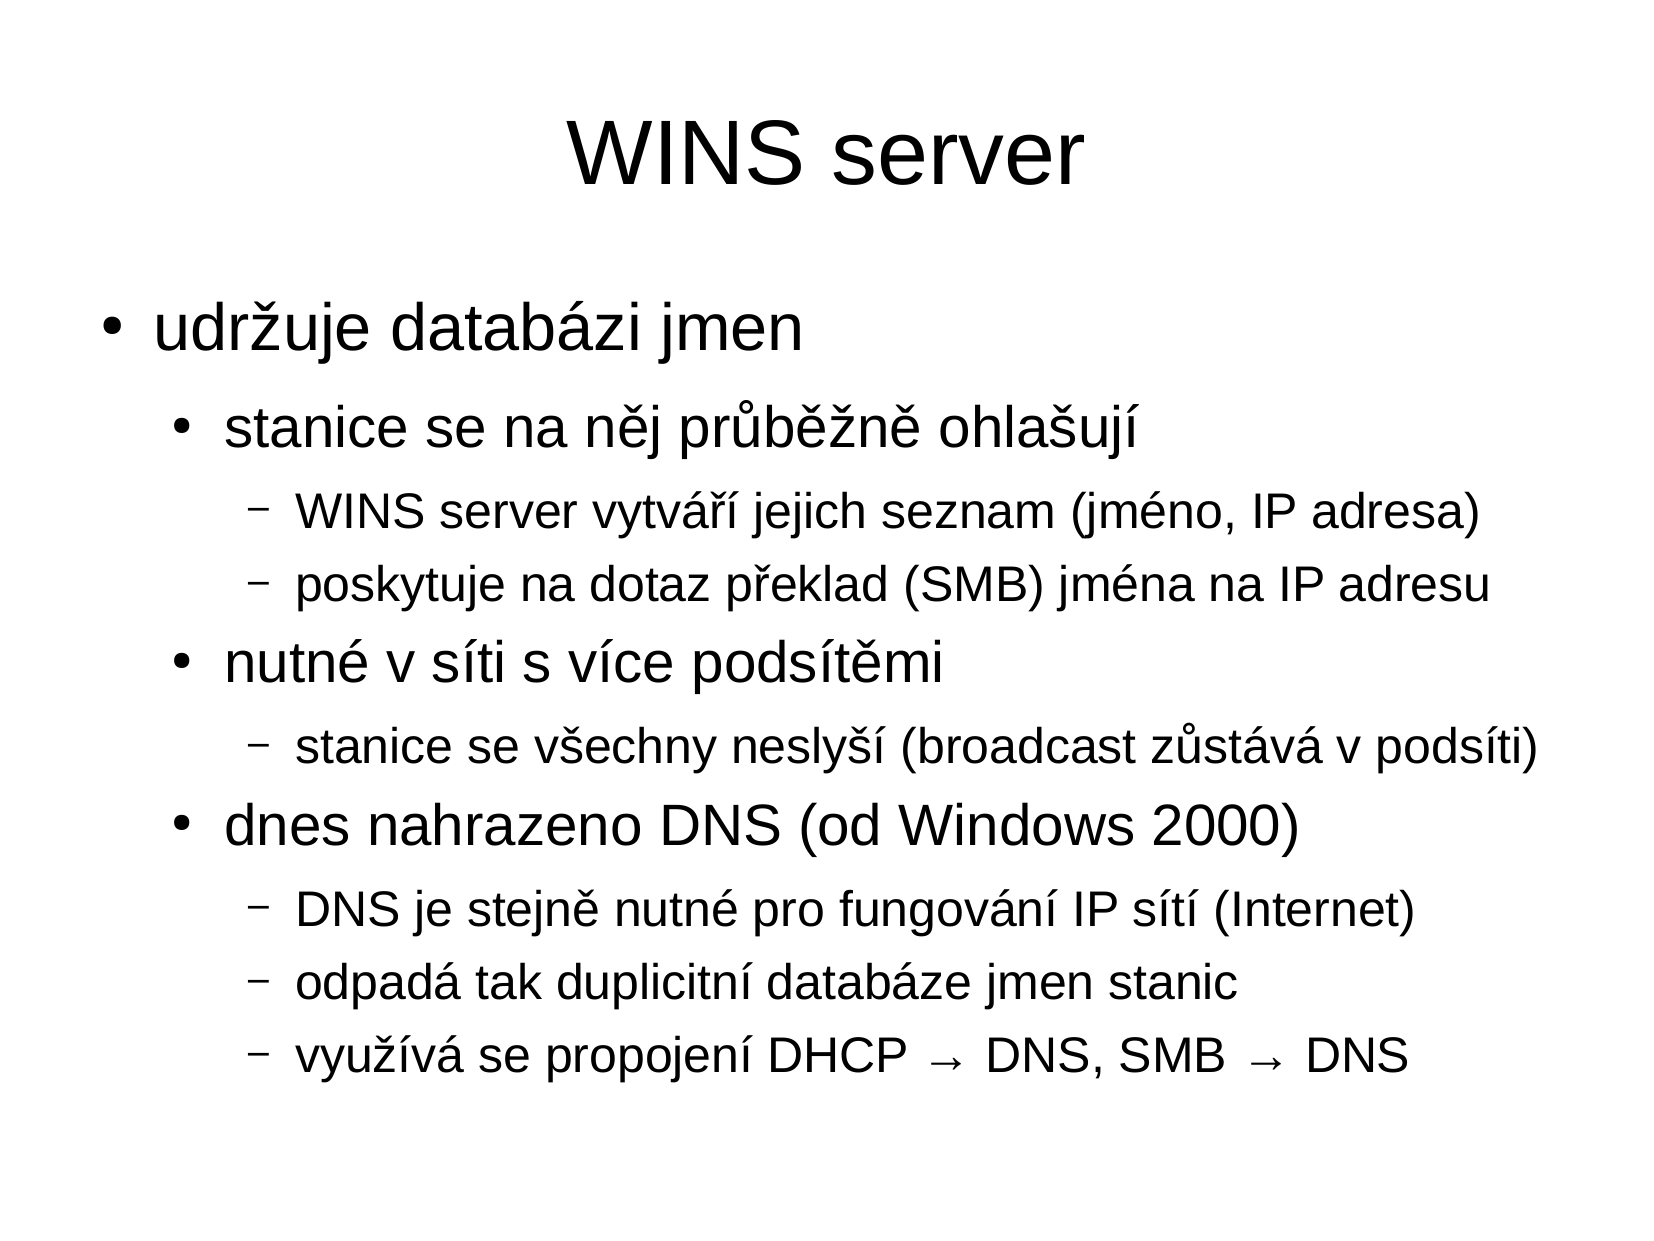

# WINS server
udržuje databázi jmen
stanice se na něj průběžně ohlašují
WINS server vytváří jejich seznam (jméno, IP adresa)
poskytuje na dotaz překlad (SMB) jména na IP adresu
nutné v síti s více podsítěmi
stanice se všechny neslyší (broadcast zůstává v podsíti)
dnes nahrazeno DNS (od Windows 2000)
DNS je stejně nutné pro fungování IP sítí (Internet)
odpadá tak duplicitní databáze jmen stanic
využívá se propojení DHCP → DNS, SMB → DNS